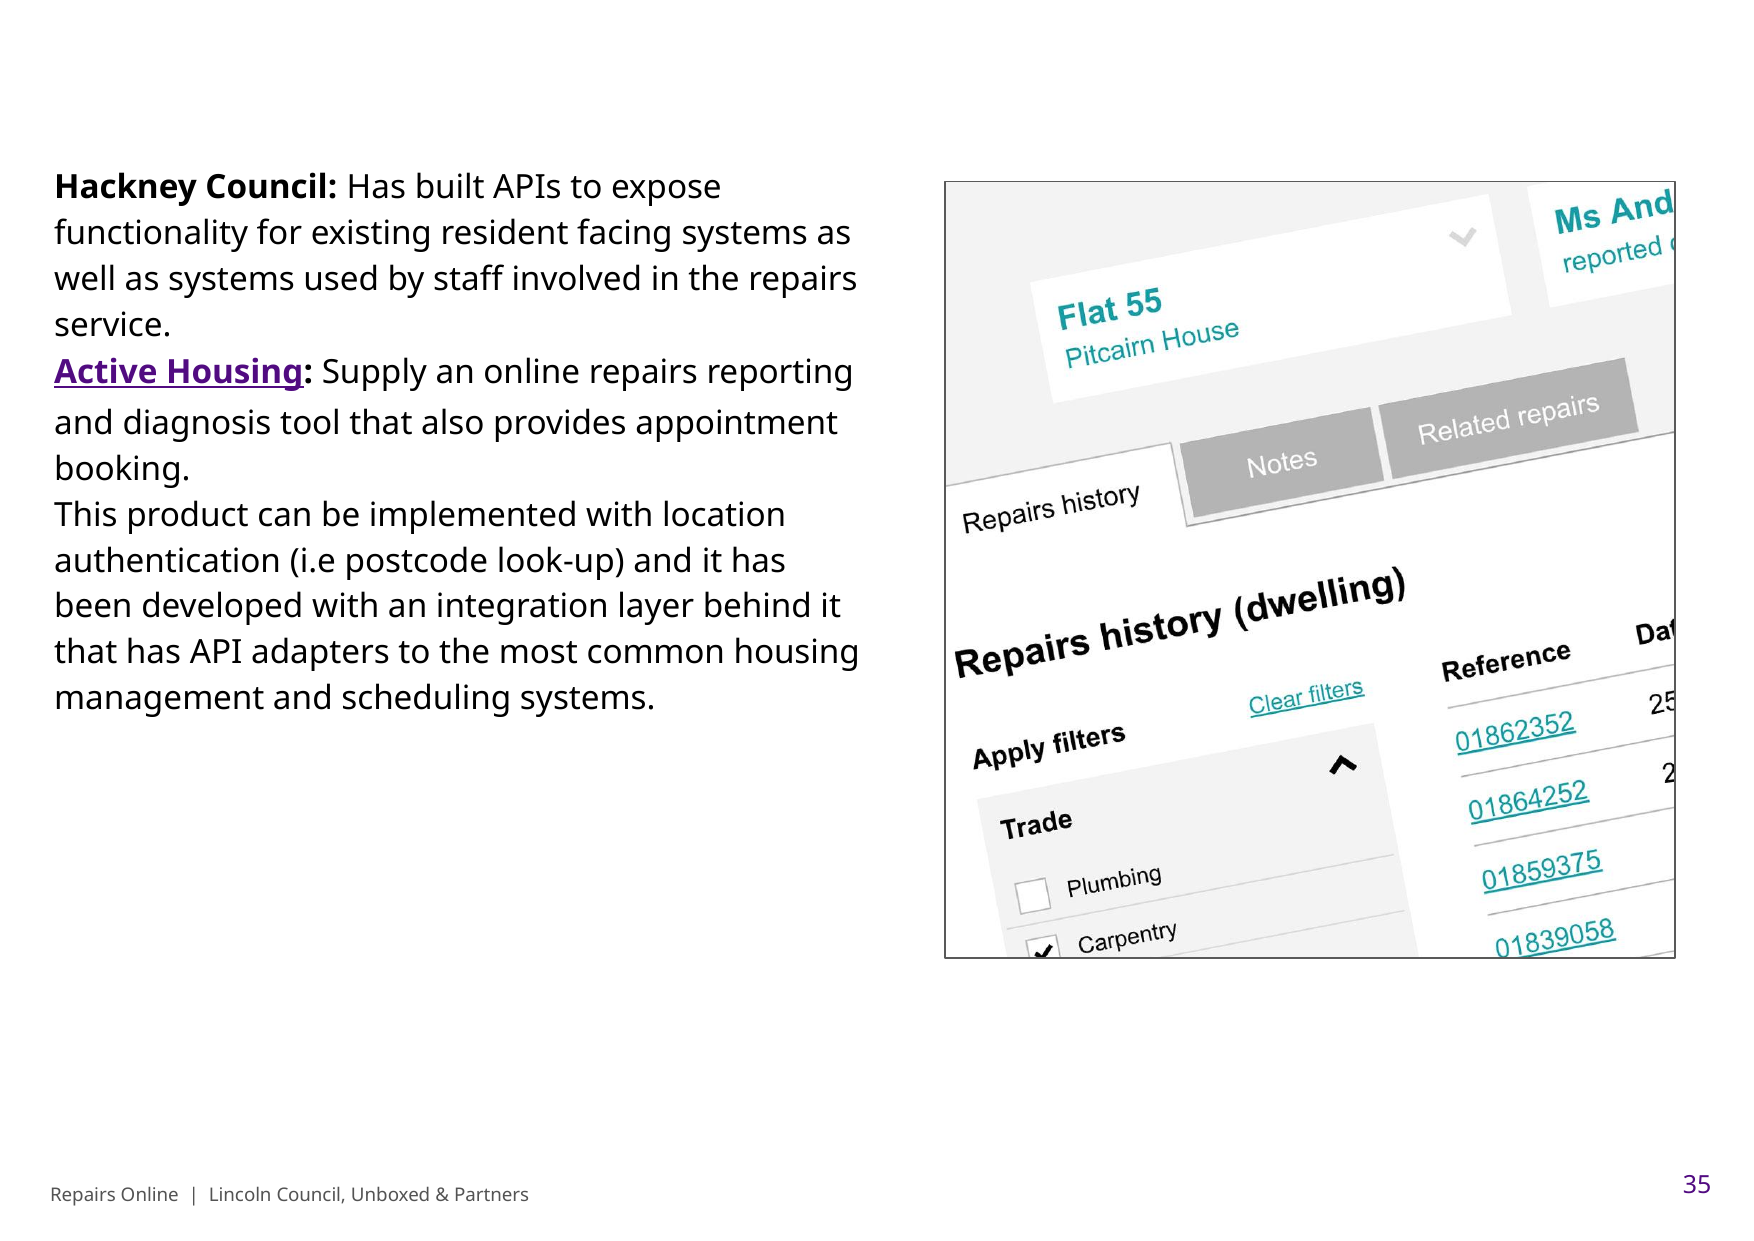

# Hackney Council: Has built APIs to expose functionality for existing resident facing systems as well as systems used by staff involved in the repairs service. Active Housing: Supply an online repairs reporting and diagnosis tool that also provides appointment booking. This product can be implemented with location authentication (i.e postcode look-up) and it has been developed with an integration layer behind it that has API adapters to the most common housing management and scheduling systems.